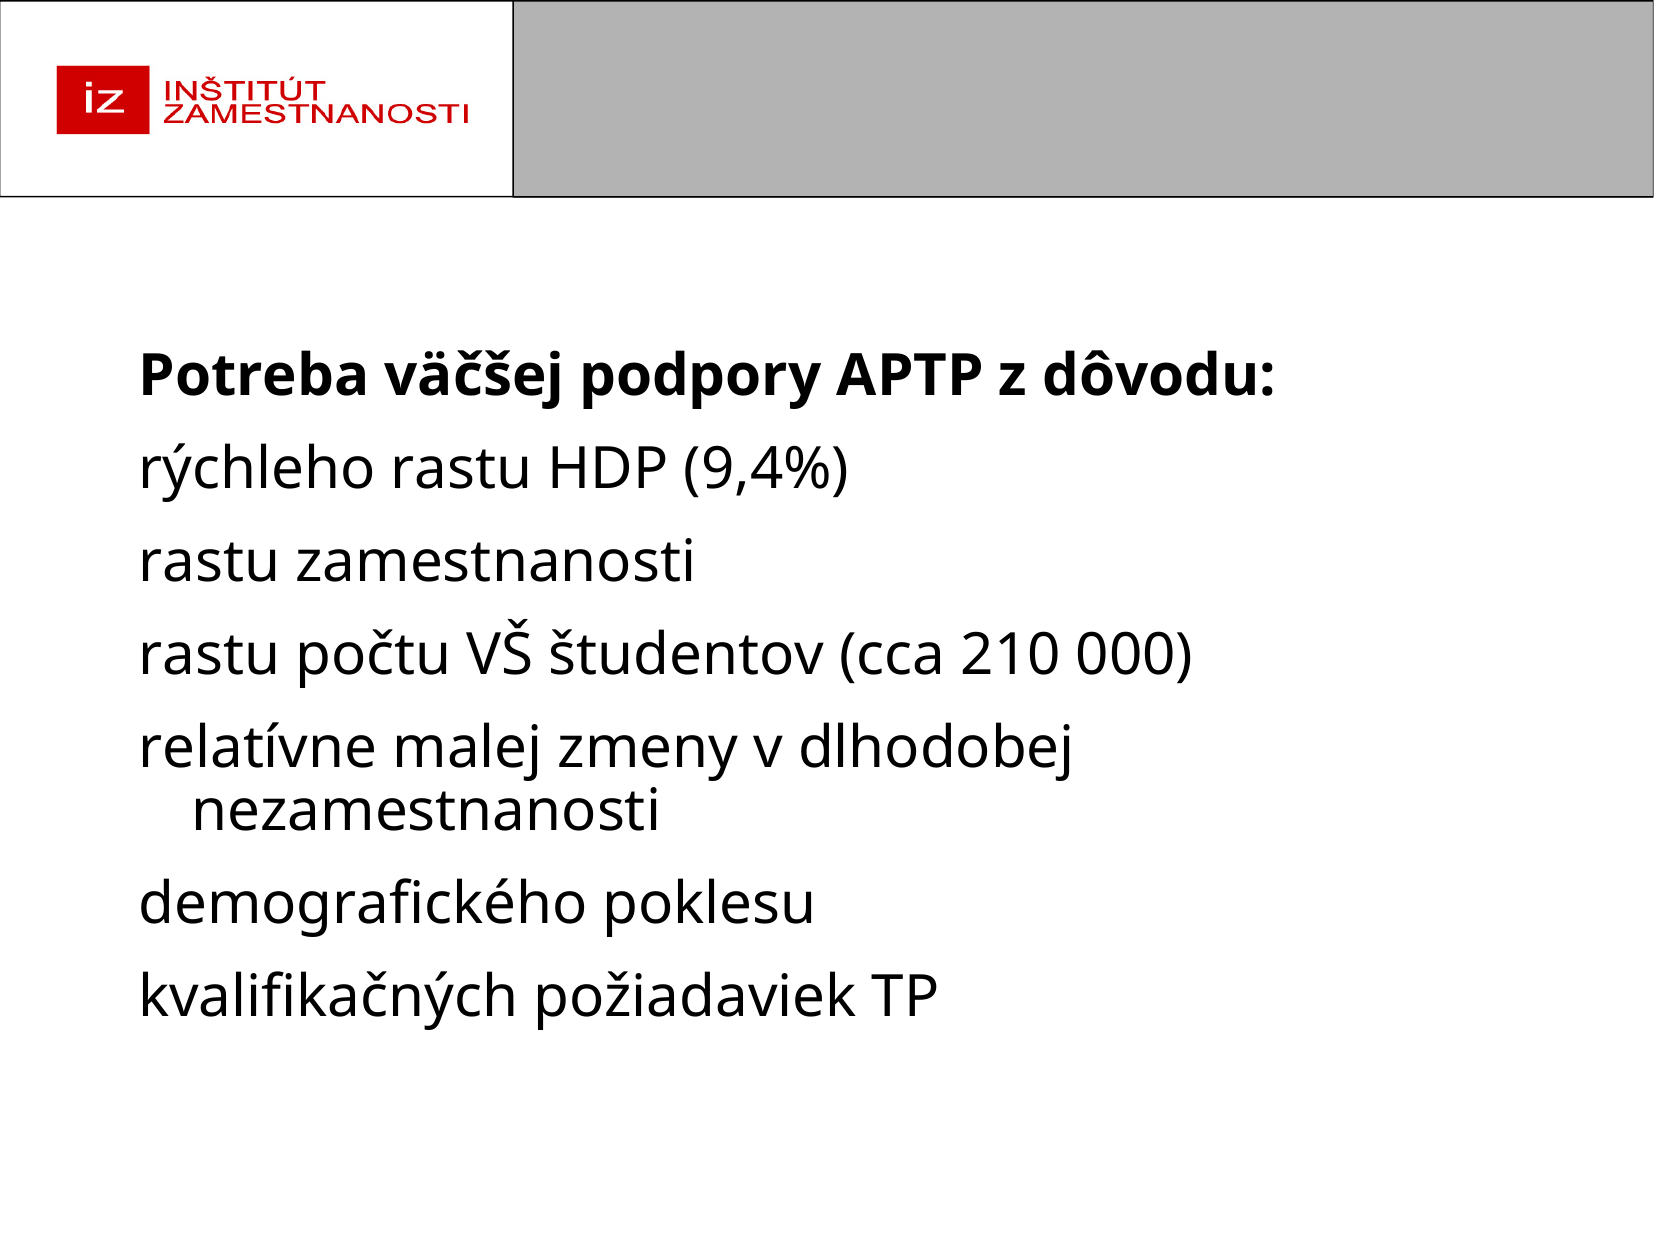

# Potreba väčšej podpory APTP z dôvodu:
rýchleho rastu HDP (9,4%)
rastu zamestnanosti
rastu počtu VŠ študentov (cca 210 000)
relatívne malej zmeny v dlhodobej nezamestnanosti
demografického poklesu
kvalifikačných požiadaviek TP